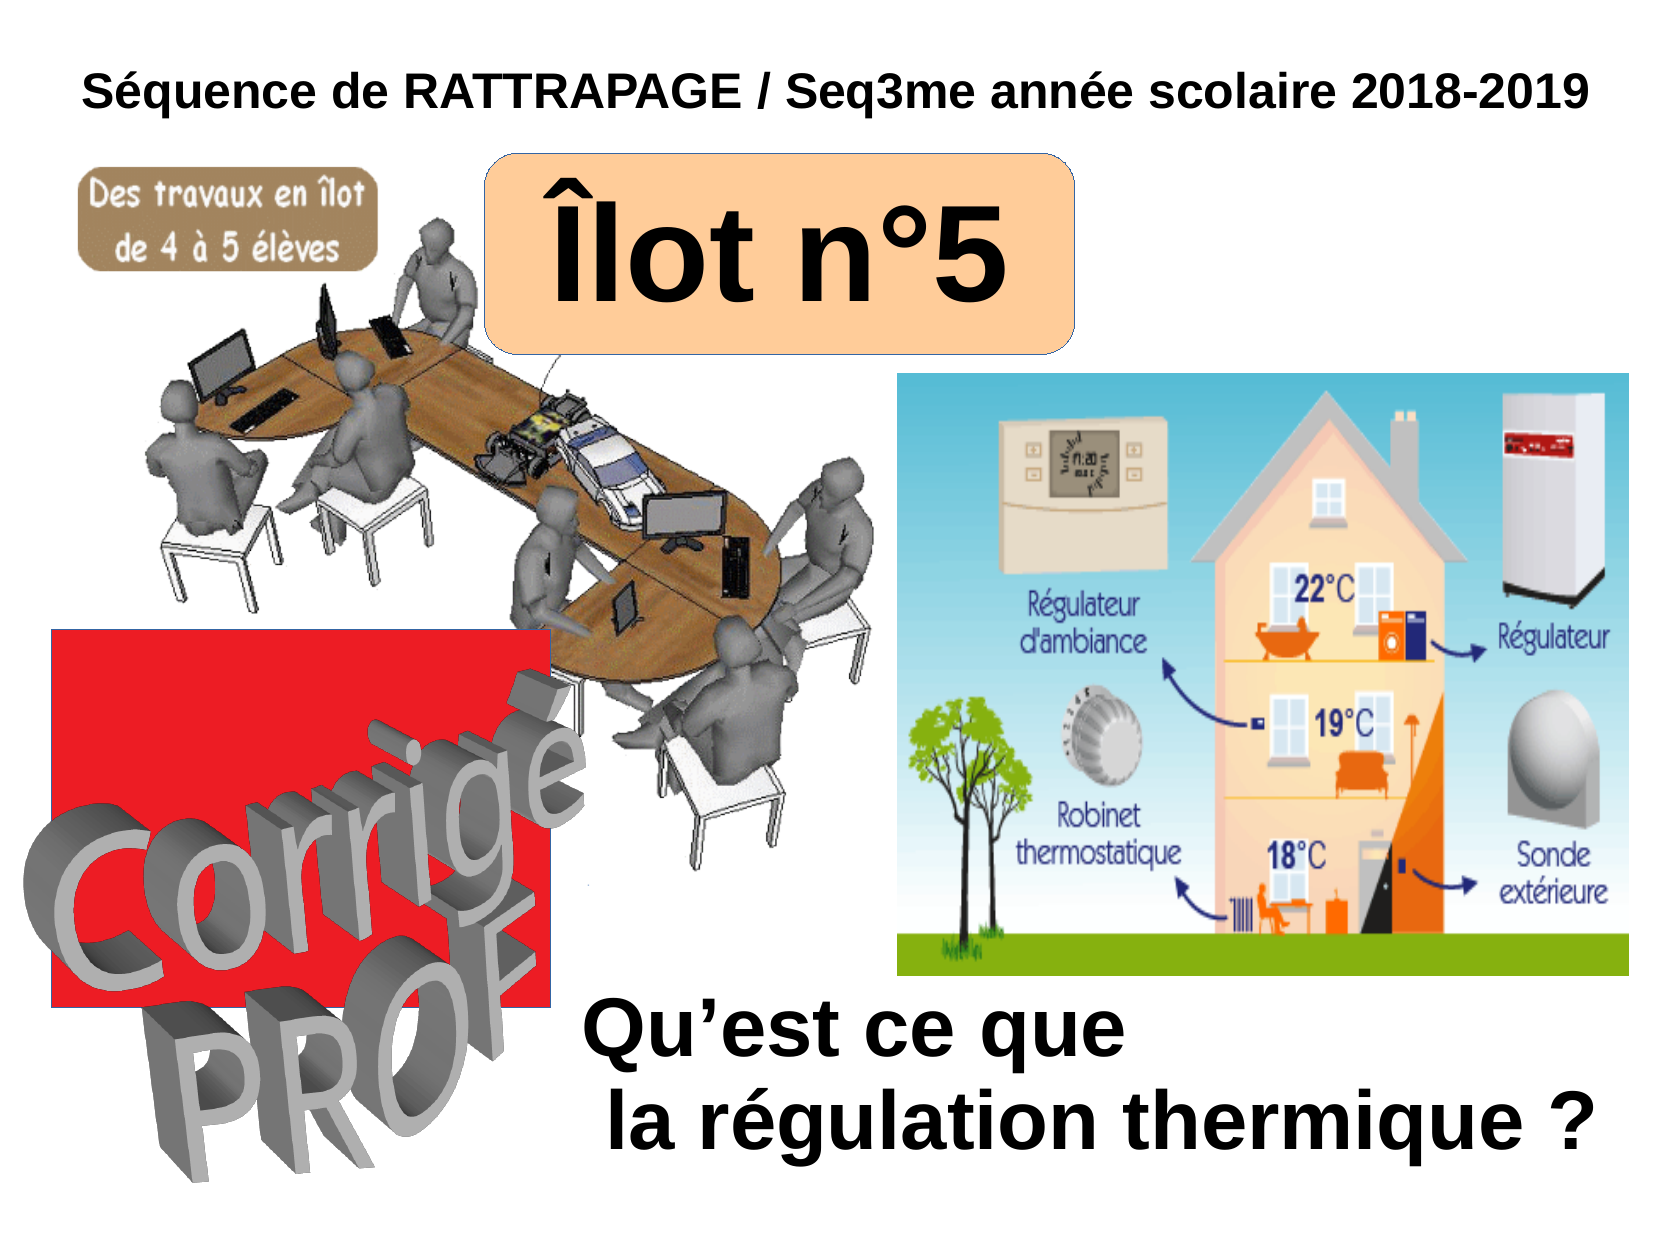

Séquence de RATTRAPAGE / Seq3me année scolaire 2018-2019
Îlot n°5
Corrigé
PROF
Qu’est ce que
 la régulation thermique ?